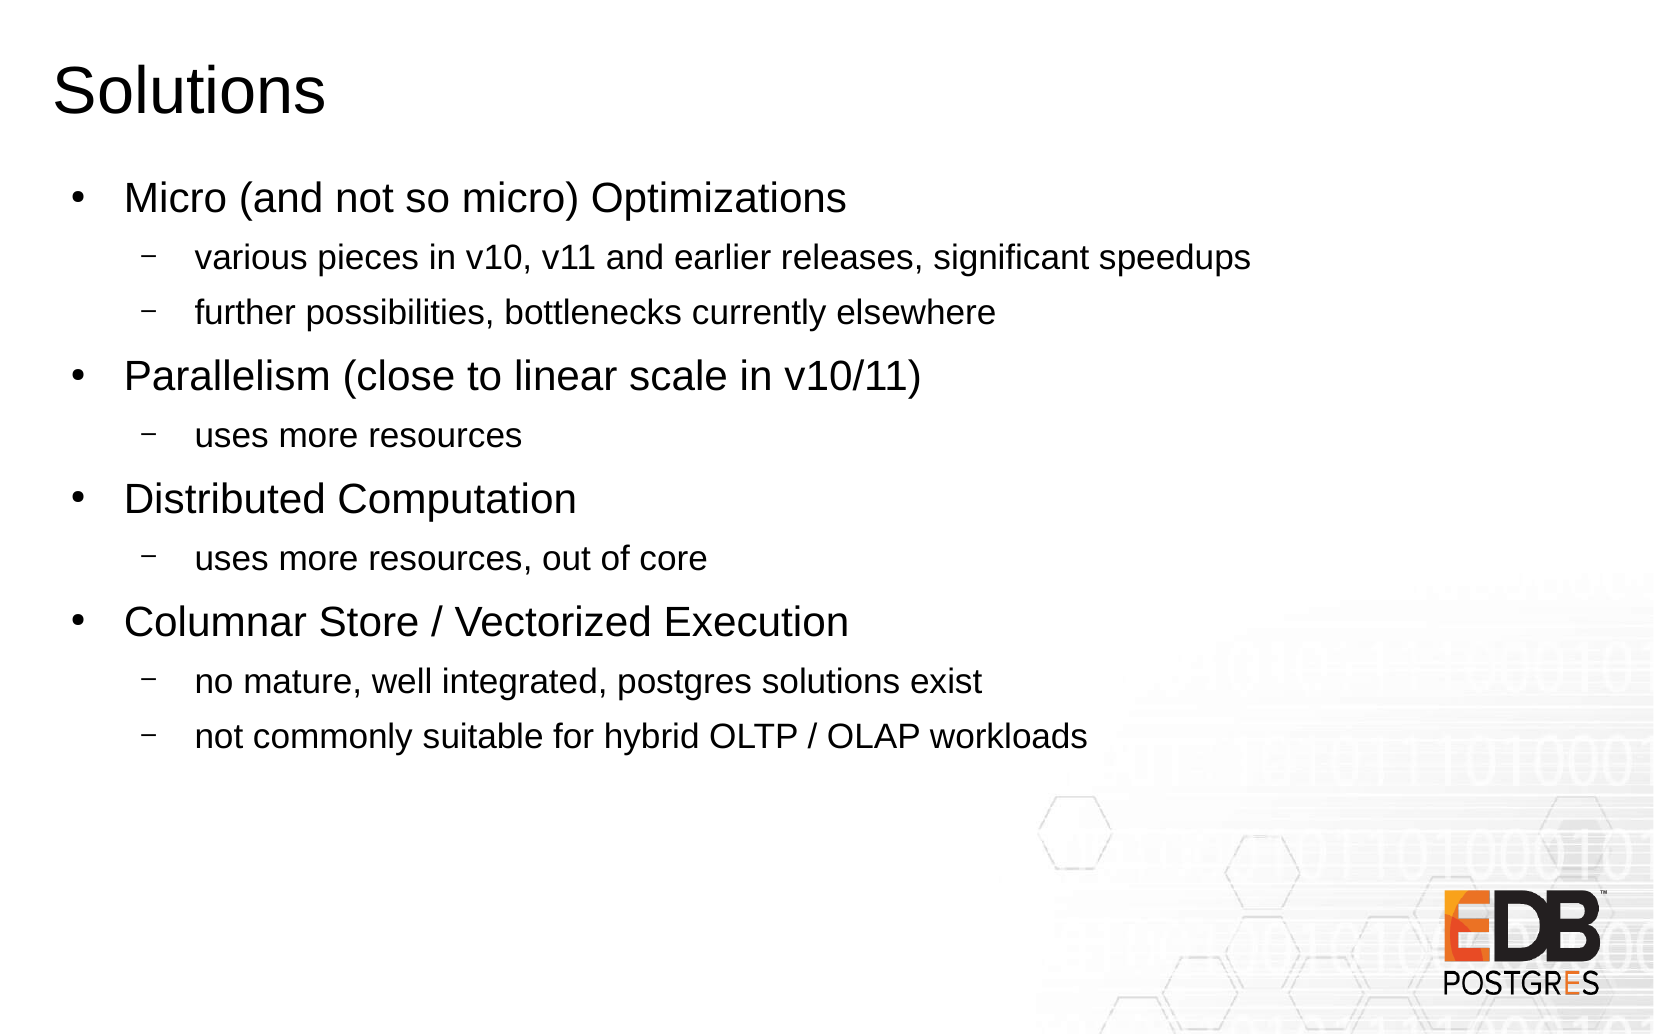

# Solutions
Micro (and not so micro) Optimizations
various pieces in v10, v11 and earlier releases, significant speedups
further possibilities, bottlenecks currently elsewhere
Parallelism (close to linear scale in v10/11)
uses more resources
Distributed Computation
uses more resources, out of core
Columnar Store / Vectorized Execution
no mature, well integrated, postgres solutions exist
not commonly suitable for hybrid OLTP / OLAP workloads